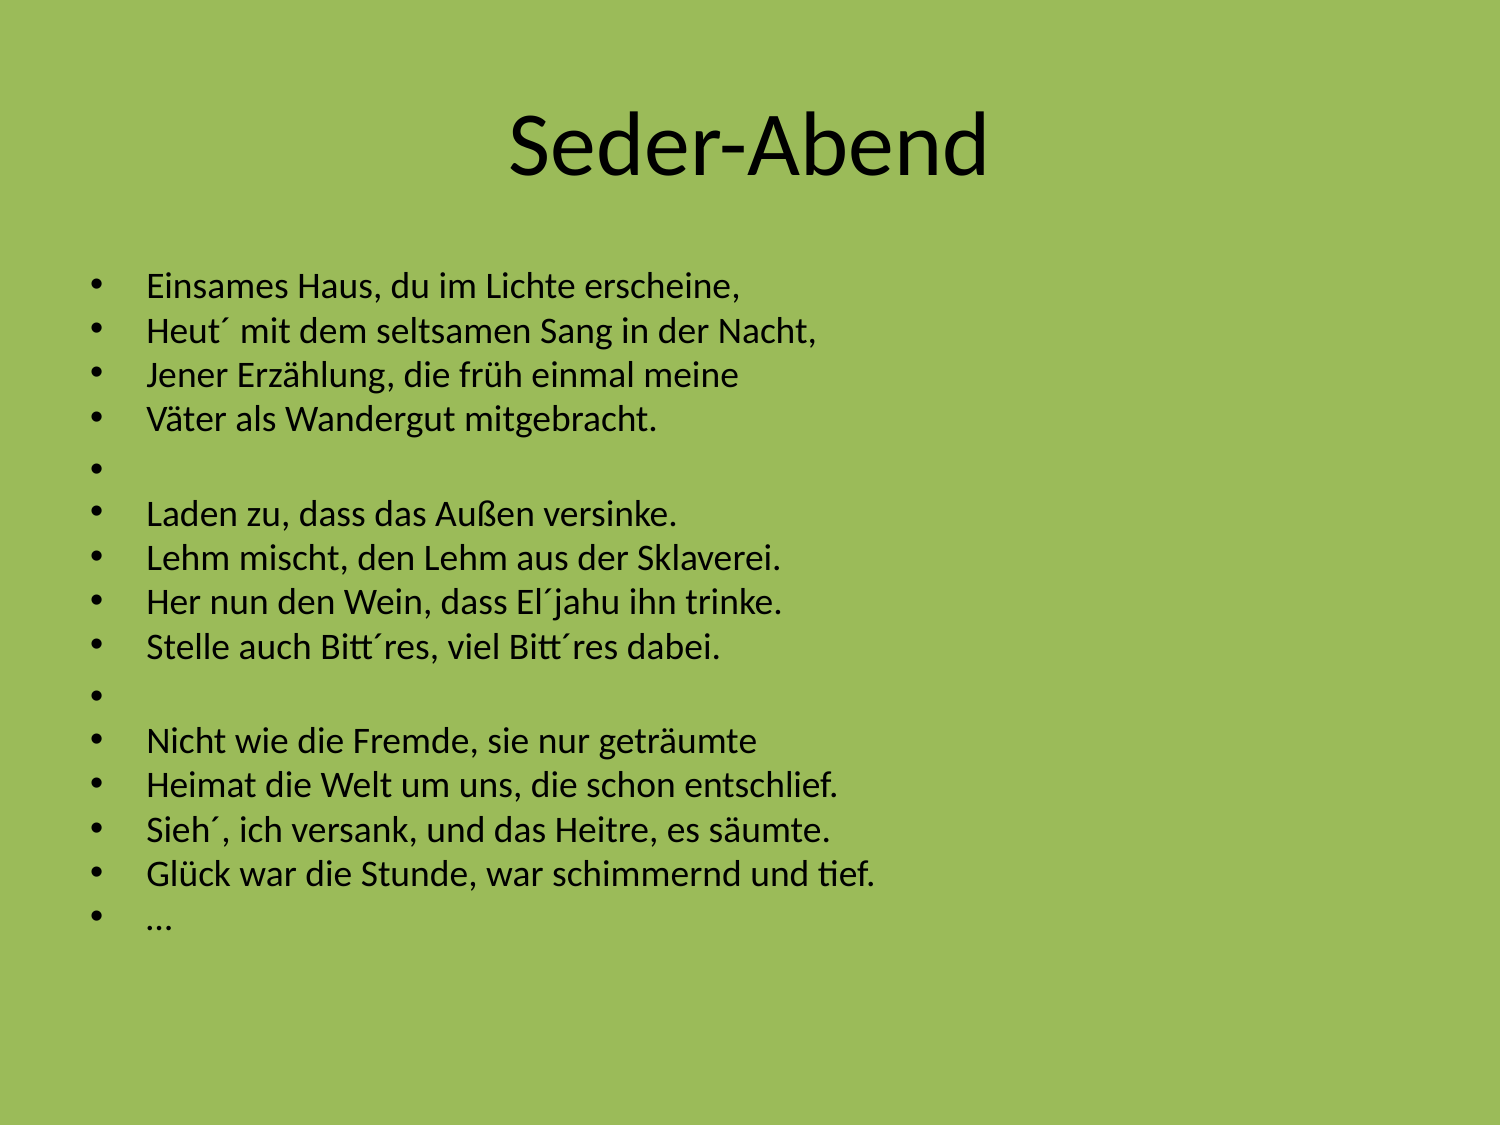

# Seder-Abend
Einsames Haus, du im Lichte erscheine,
Heut´ mit dem seltsamen Sang in der Nacht,
Jener Erzählung, die früh einmal meine
Väter als Wandergut mitgebracht.
Laden zu, dass das Außen versinke.
Lehm mischt, den Lehm aus der Sklaverei.
Her nun den Wein, dass El´jahu ihn trinke.
Stelle auch Bitt´res, viel Bitt´res dabei.
Nicht wie die Fremde, sie nur geträumte
Heimat die Welt um uns, die schon entschlief.
Sieh´, ich versank, und das Heitre, es säumte.
Glück war die Stunde, war schimmernd und tief.
…